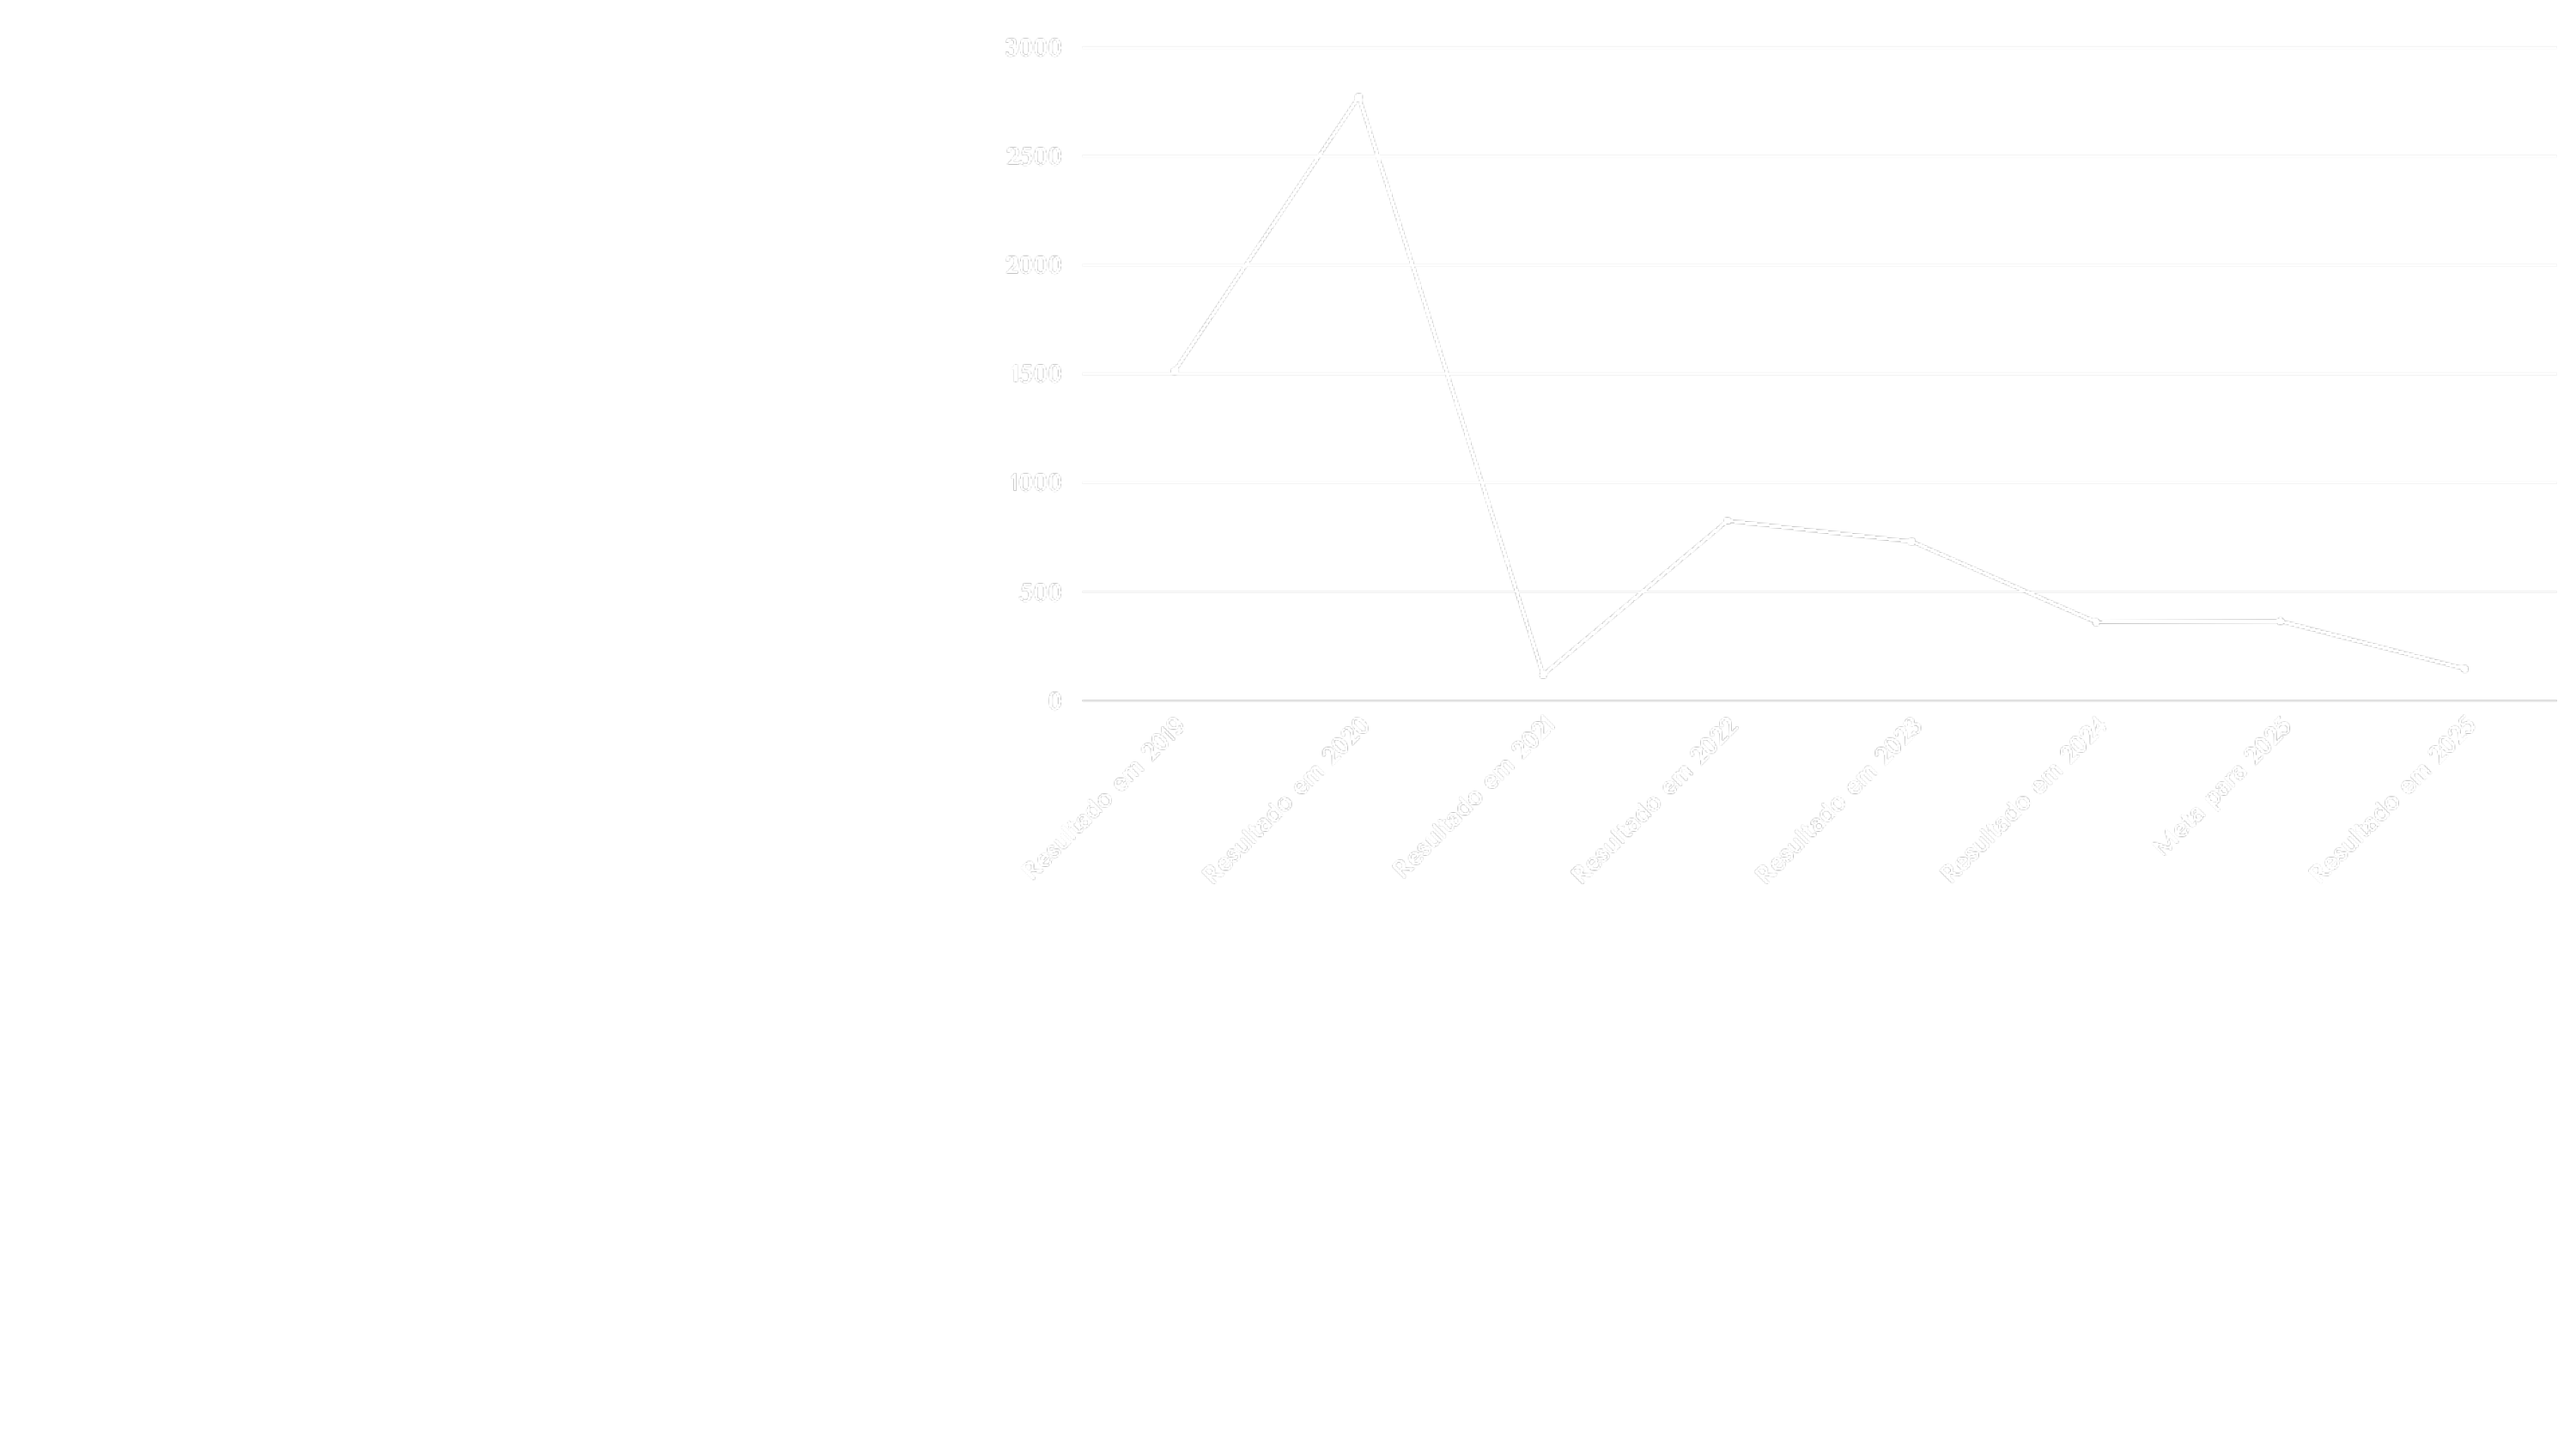

Indicador: Participações em Ações de Qualidade de Vida – PQV
Unidade de medida: Números de participações.
Definição da Meta Aumentar em 1% o índice de participação nas ações de QVT, considerando o ano anterior
Resultado 2019 - 1.513
Resultado 2020 - 2.773
Resultado 2021 - 119
Resultado 2022 - 826
Resultado 2023 - 731
Resultado em 2024 - 361
Meta para 2025 - 365
Resultado em 2025 - 147